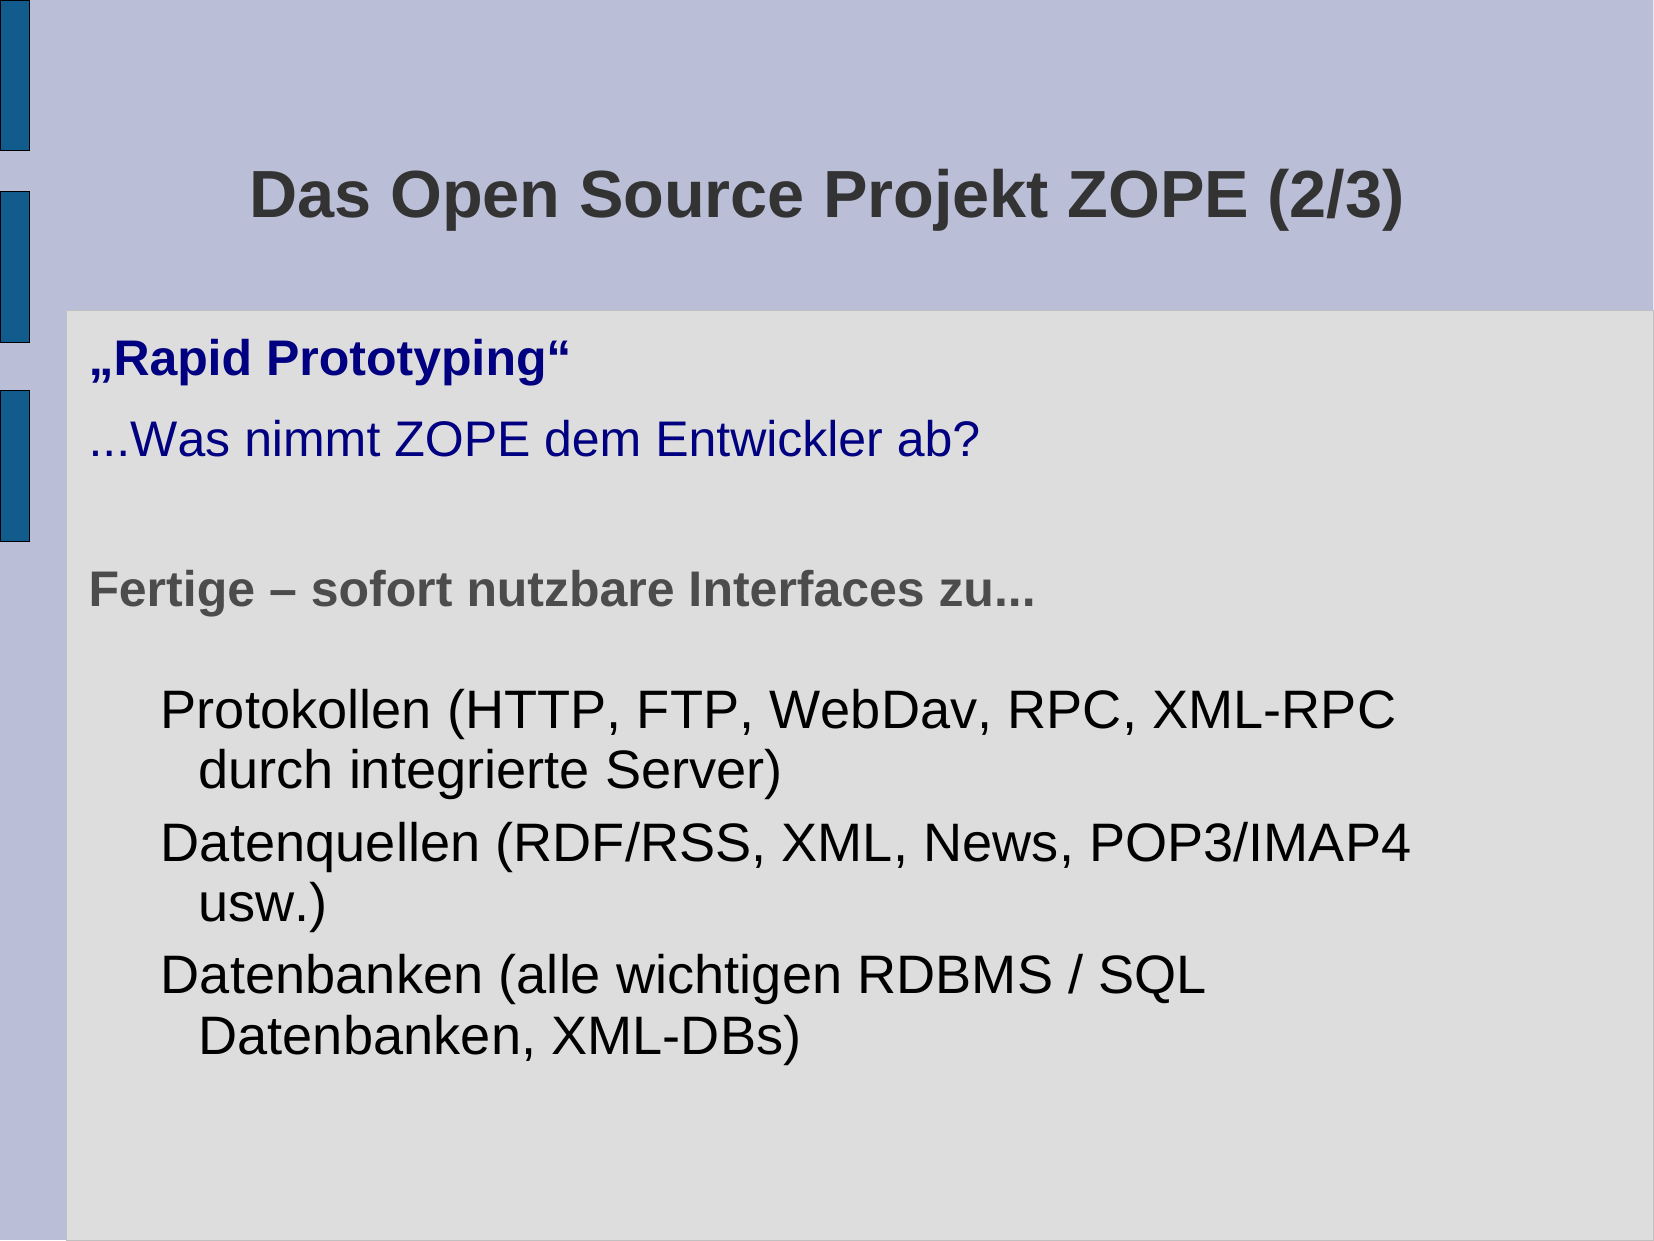

# Das Open Source Projekt ZOPE (2/3)
„Rapid Prototyping“
...Was nimmt ZOPE dem Entwickler ab?
Fertige – sofort nutzbare Interfaces zu...
Protokollen (HTTP, FTP, WebDav, RPC, XML-RPC durch integrierte Server)
Datenquellen (RDF/RSS, XML, News, POP3/IMAP4 usw.)
Datenbanken (alle wichtigen RDBMS / SQL Datenbanken, XML-DBs)